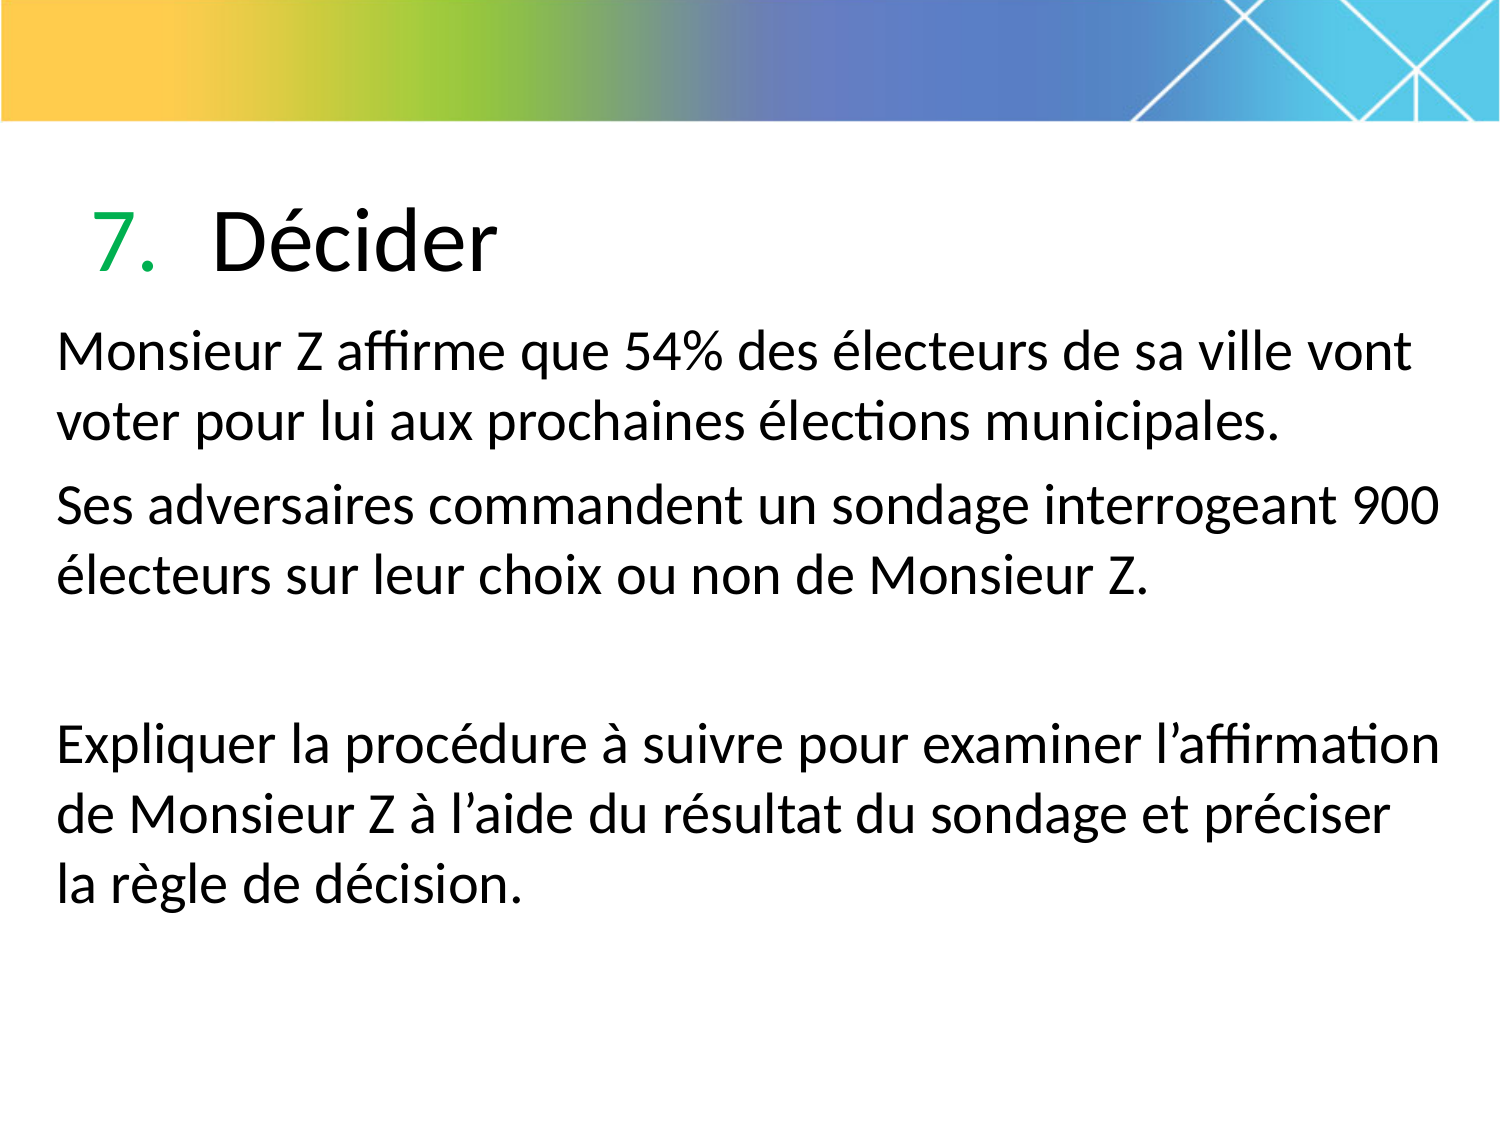

# Décider
Monsieur Z affirme que 54% des électeurs de sa ville vont voter pour lui aux prochaines élections municipales.
Ses adversaires commandent un sondage interrogeant 900 électeurs sur leur choix ou non de Monsieur Z.
Expliquer la procédure à suivre pour examiner l’affirmation de Monsieur Z à l’aide du résultat du sondage et préciser la règle de décision.